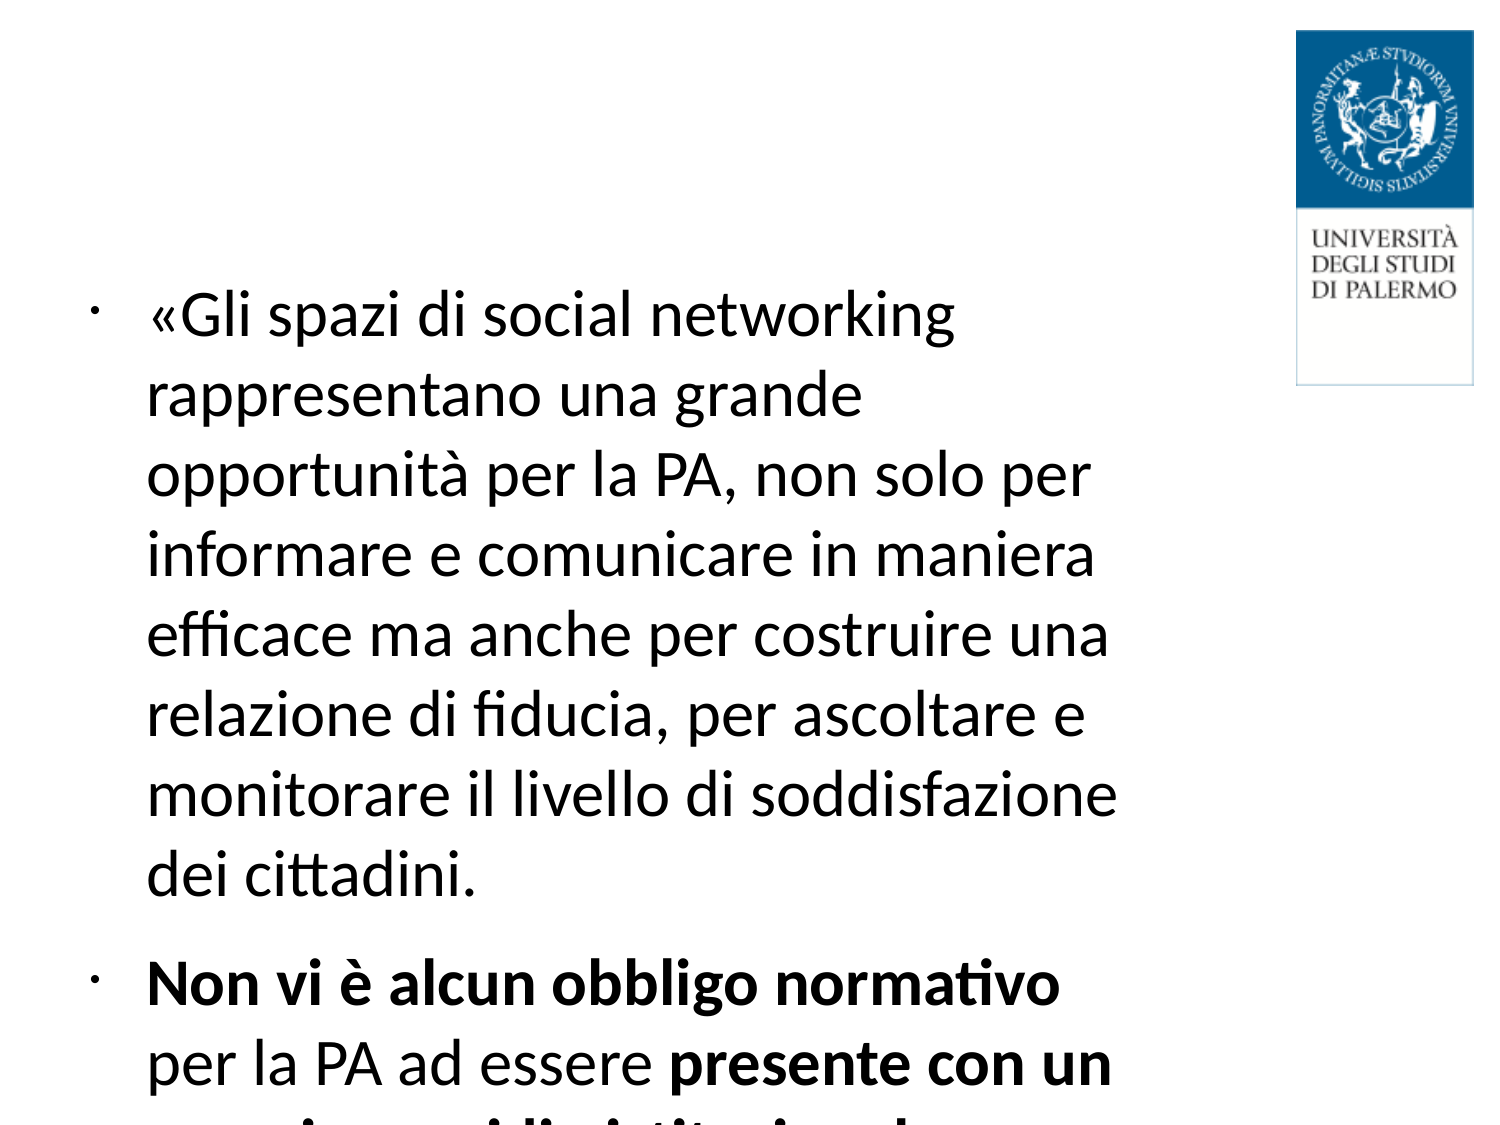

# «Gli spazi di social networking rappresentano una grande opportunità per la PA, non solo per informare e comunicare in maniera efficace ma anche per costruire una relazione di fiducia, per ascoltare e monitorare il livello di soddisfazione dei cittadini.
Non vi è alcun obbligo normativo per la PA ad essere presente con un proprio presidio istituzionale su uno o più siti social e che questi strumenti integrano e non sostituiscono i tradizionali canali di comunicazione attraverso i quali l’amministrazione rende disponibili le informazioni e i propri servizi al cittadino» (Ministero per la pubblica amministrazione).